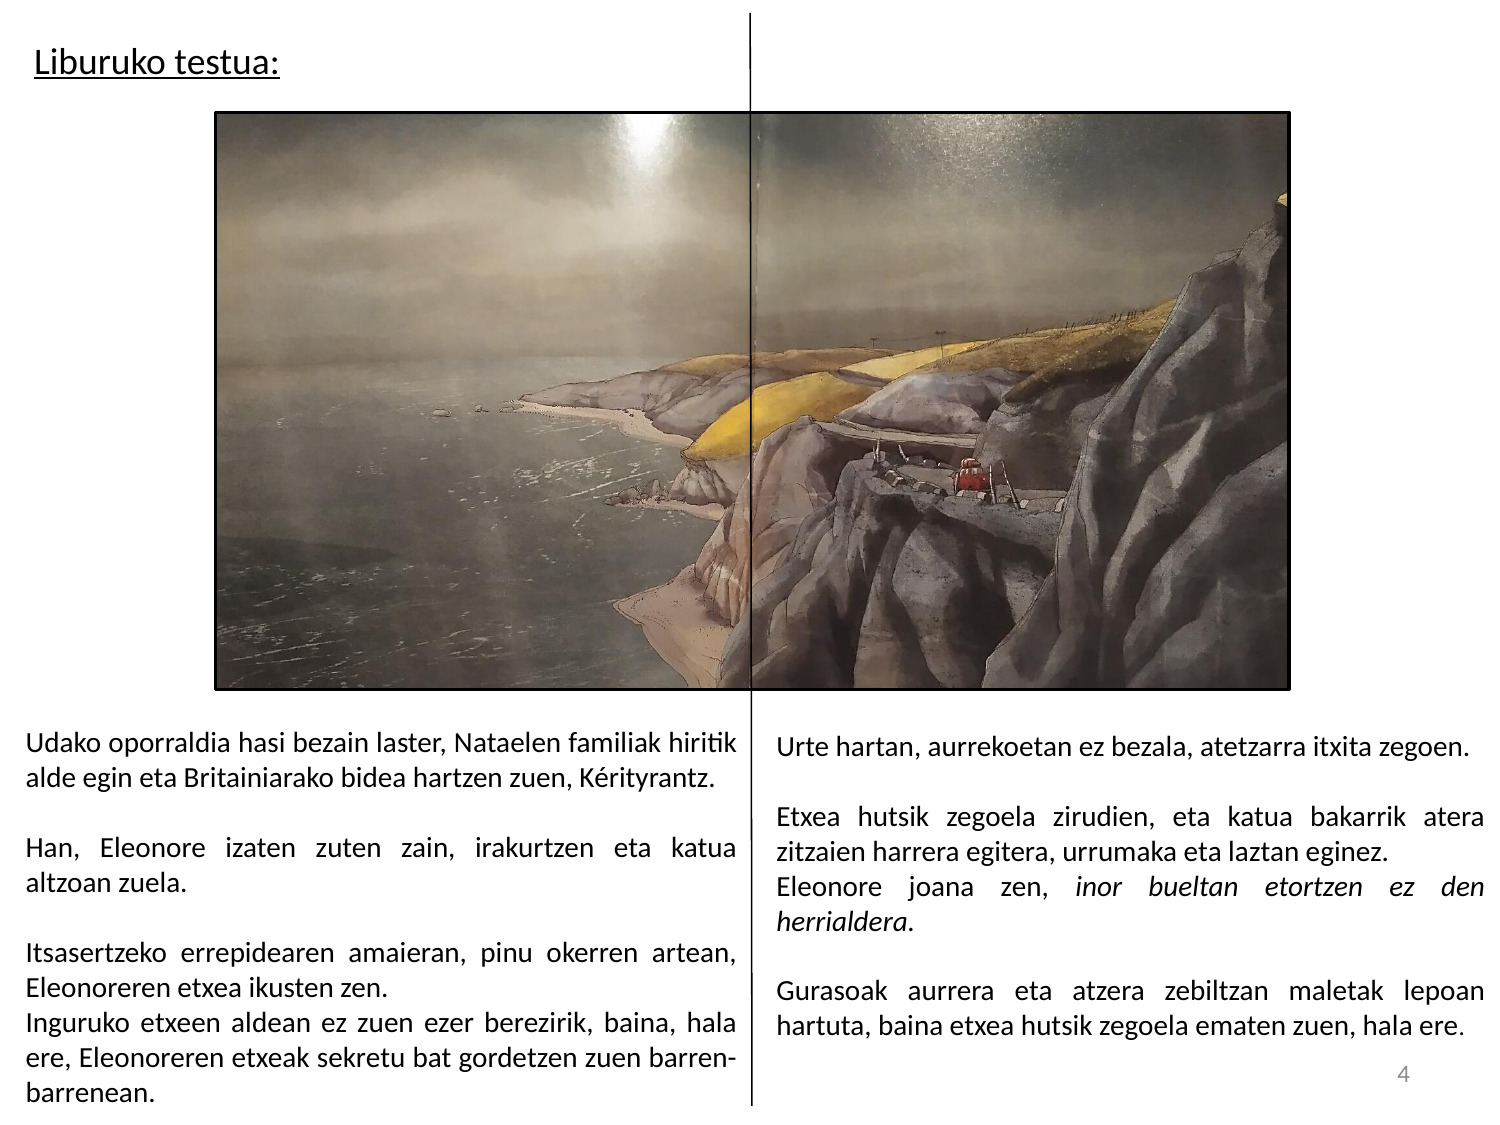

Liburuko testua:
Udako oporraldia hasi bezain laster, Nataelen familiak hiritik alde egin eta Britainiarako bidea hartzen zuen, Kérityrantz.
Han, Eleonore izaten zuten zain, irakurtzen eta katua altzoan zuela.
Itsasertzeko errepidearen amaieran, pinu okerren artean, Eleonoreren etxea ikusten zen.
Inguruko etxeen aldean ez zuen ezer berezirik, baina, hala ere, Eleonoreren etxeak sekretu bat gordetzen zuen barren-barrenean.
Urte hartan, aurrekoetan ez bezala, atetzarra itxita zegoen.
Etxea hutsik zegoela zirudien, eta katua bakarrik atera zitzaien harrera egitera, urrumaka eta laztan eginez.
Eleonore joana zen, inor bueltan etortzen ez den herrialdera.
Gurasoak aurrera eta atzera zebiltzan maletak lepoan hartuta, baina etxea hutsik zegoela ematen zuen, hala ere.